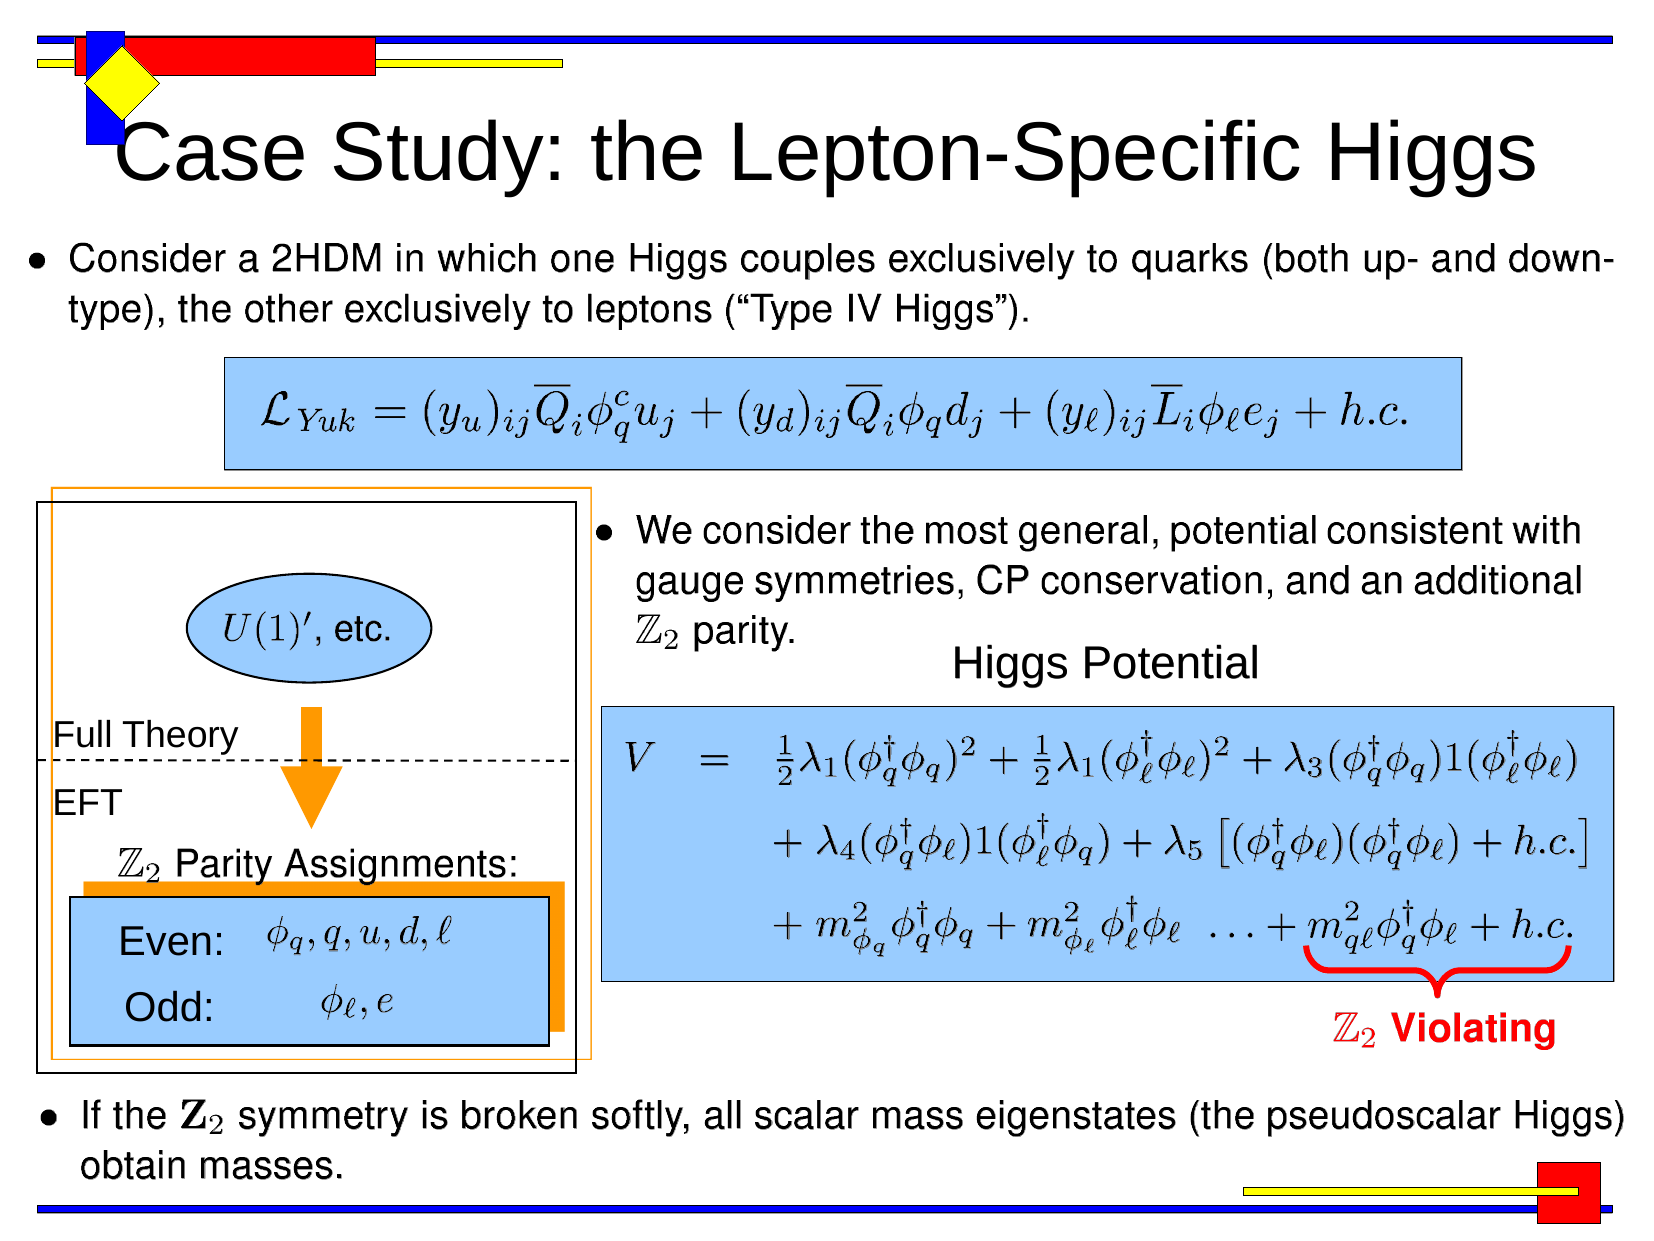

# Case Study: the Lepton-Specific Higgs
Higgs Potential
Full Theory
EFT
Even:
Odd: